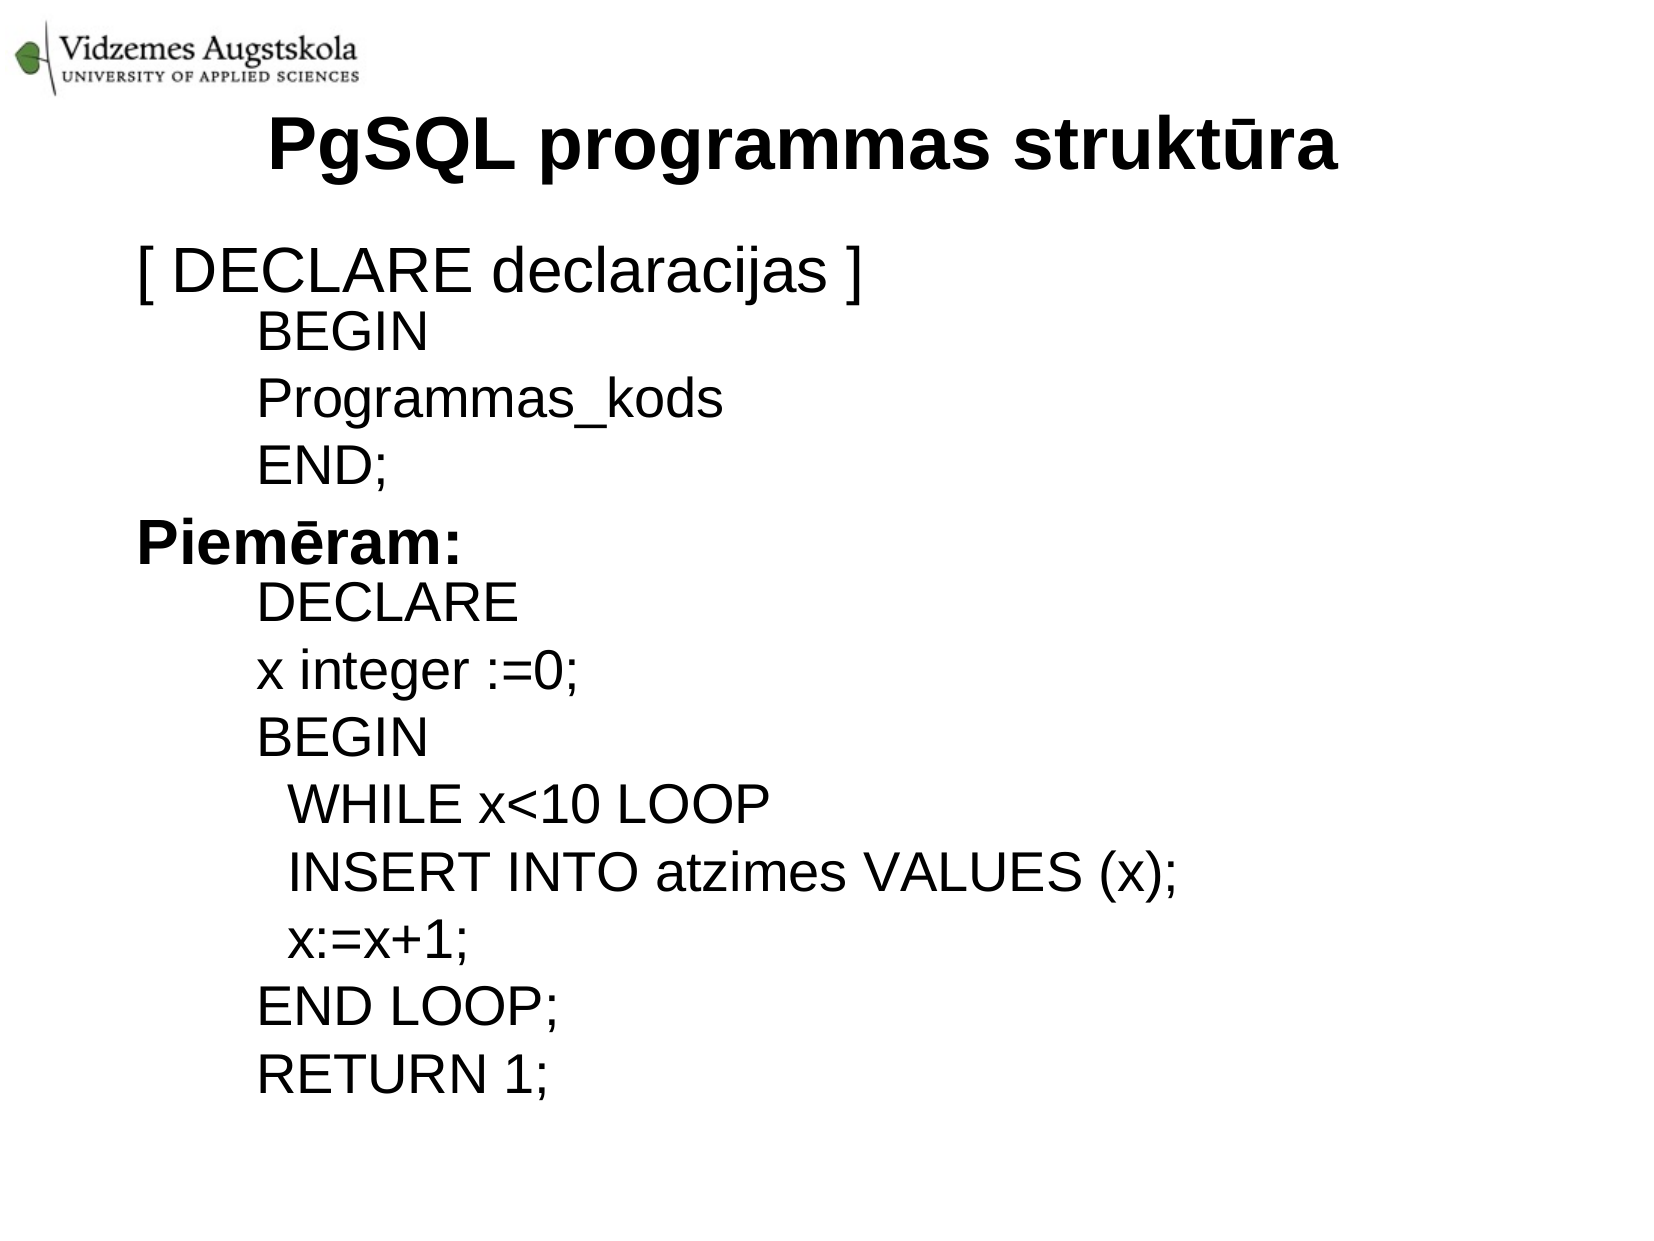

# PgSQL programmas struktūra
[ DECLARE declaracijas ]
BEGIN
Programmas_kods
END;
Piemēram:
DECLARE
x integer :=0;
BEGIN
 WHILE x<10 LOOP
 INSERT INTO atzimes VALUES (x);
 x:=x+1;
END LOOP;
RETURN 1;